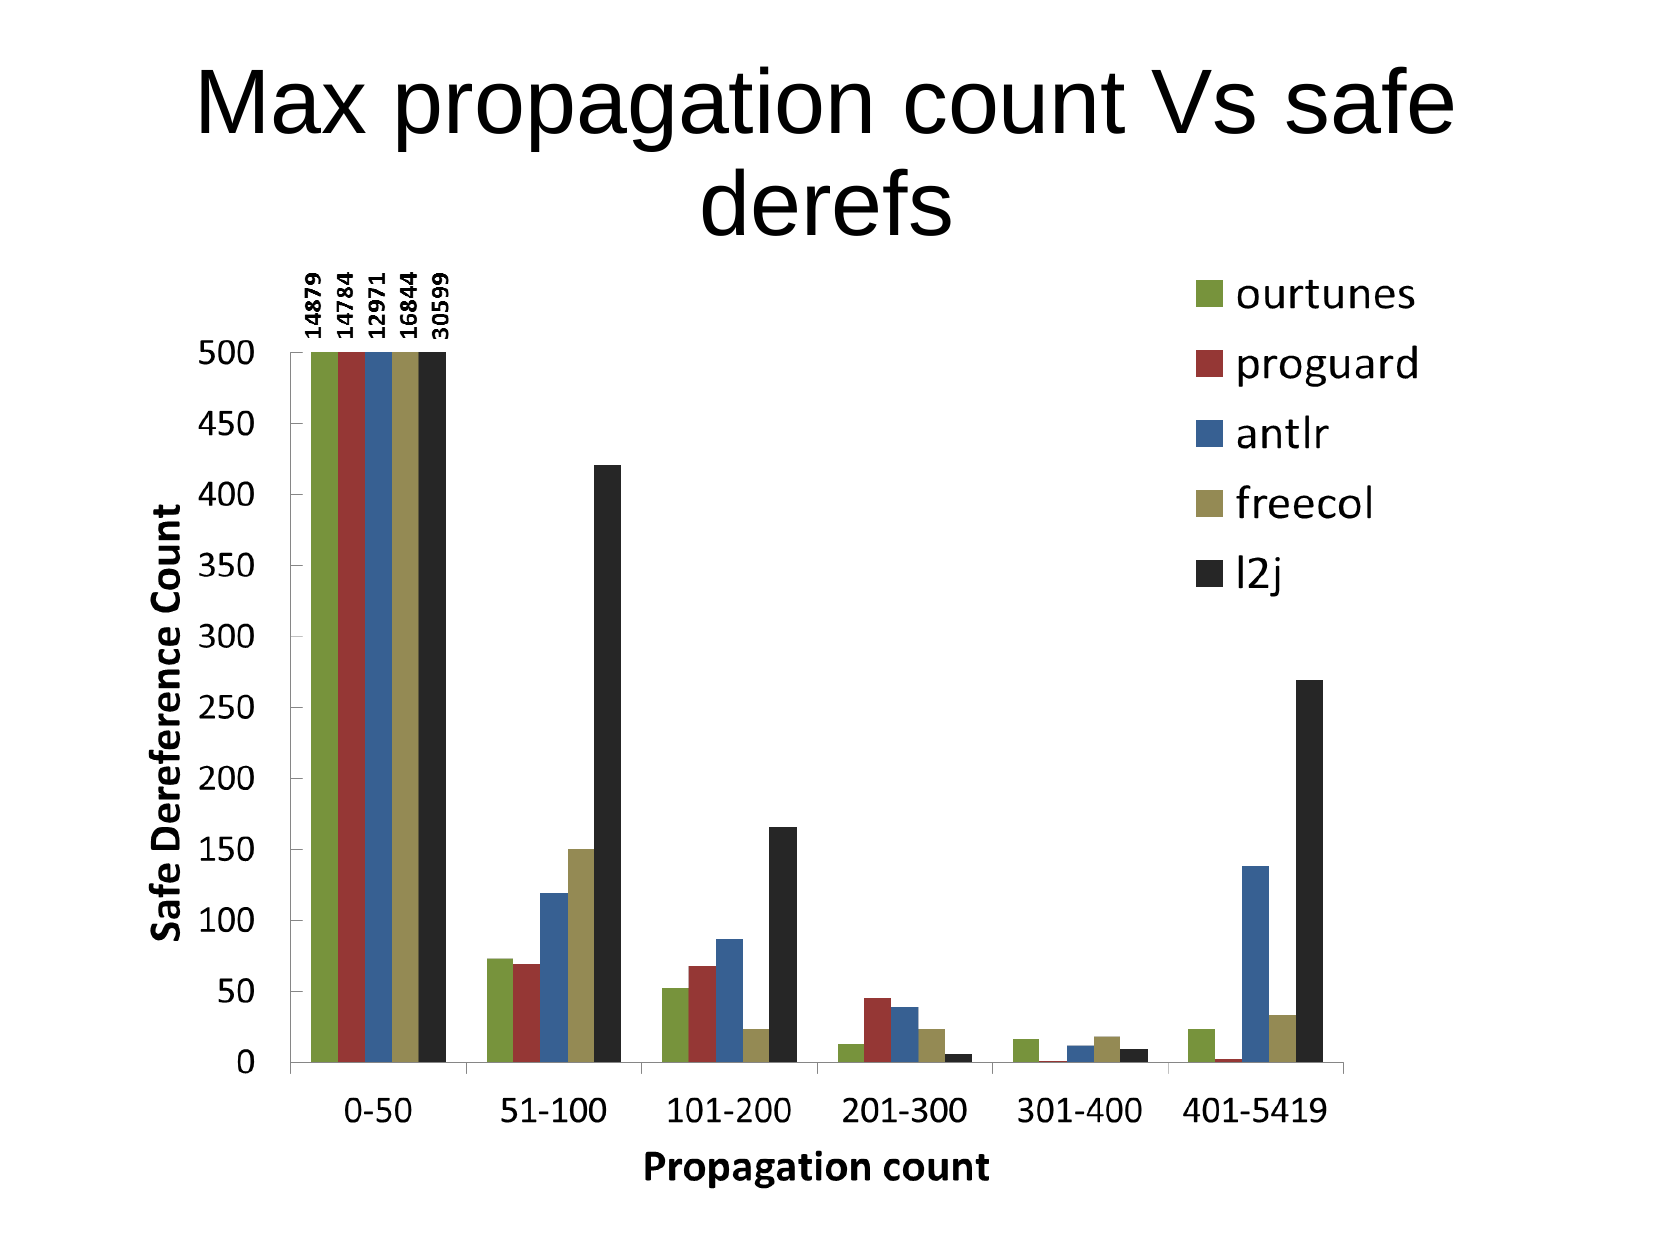

# Max propagation count Vs safe derefs